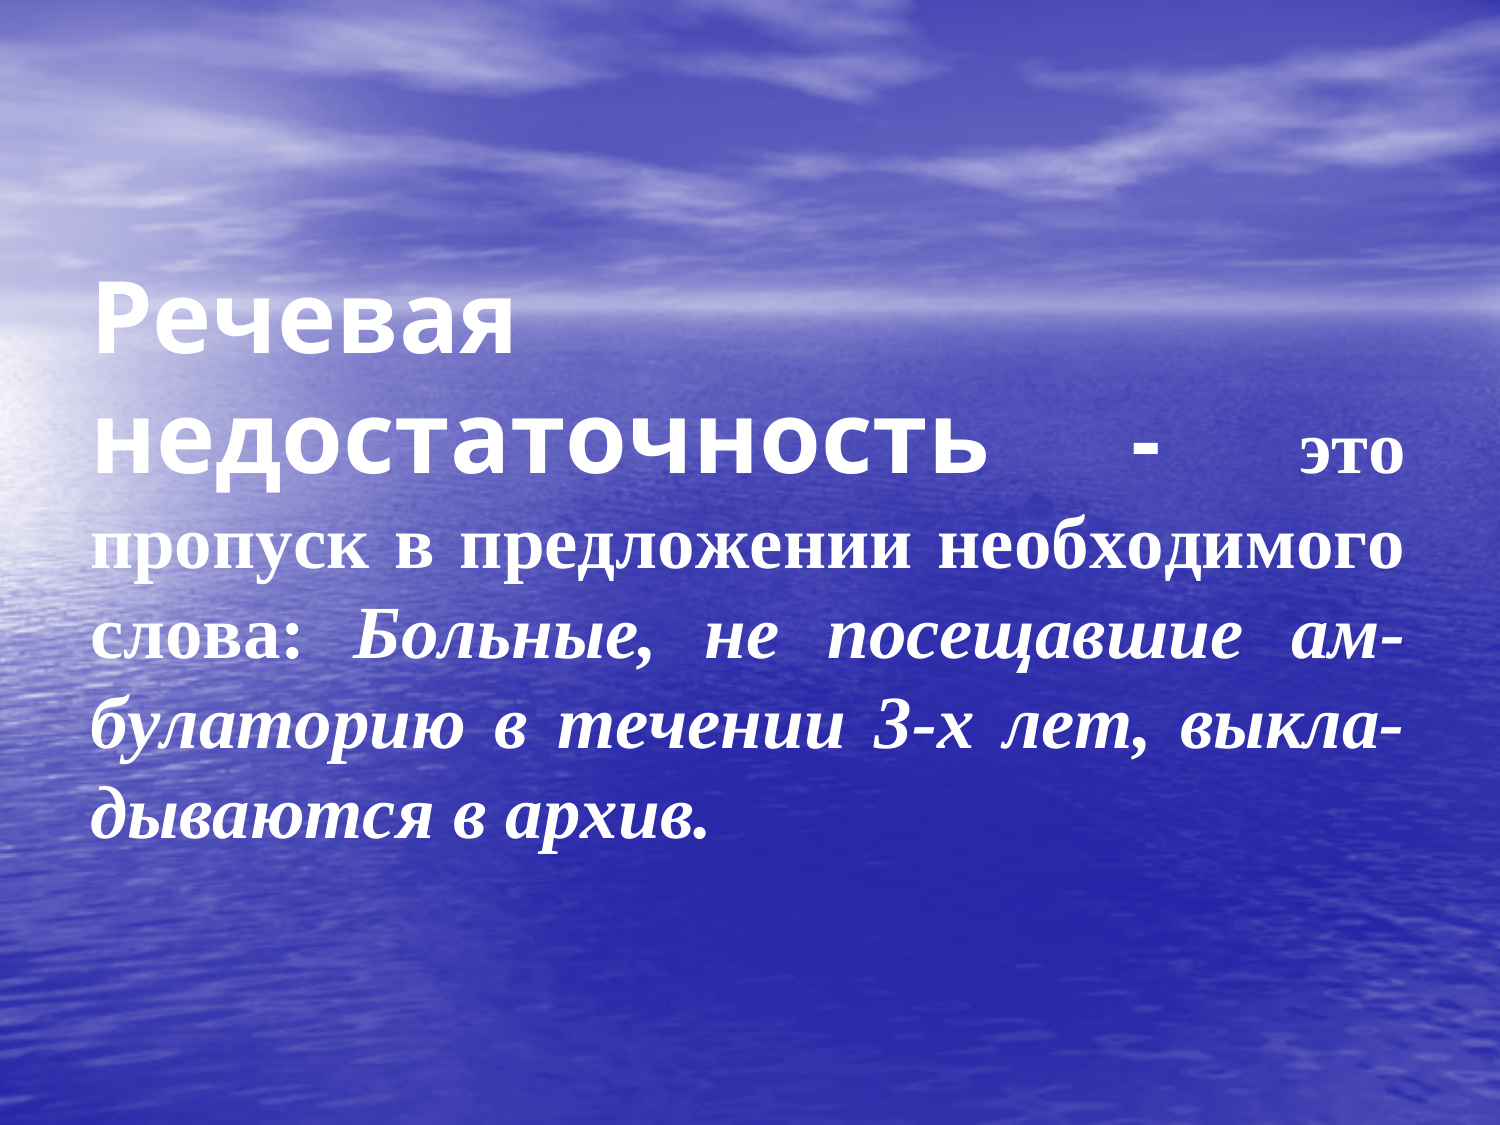

# Речевая недостаточность - это пропуск в предложении необходимого слова: Больные, не посещавшие ам-булаторию в течении 3-х лет, выкла-дываются в архив.